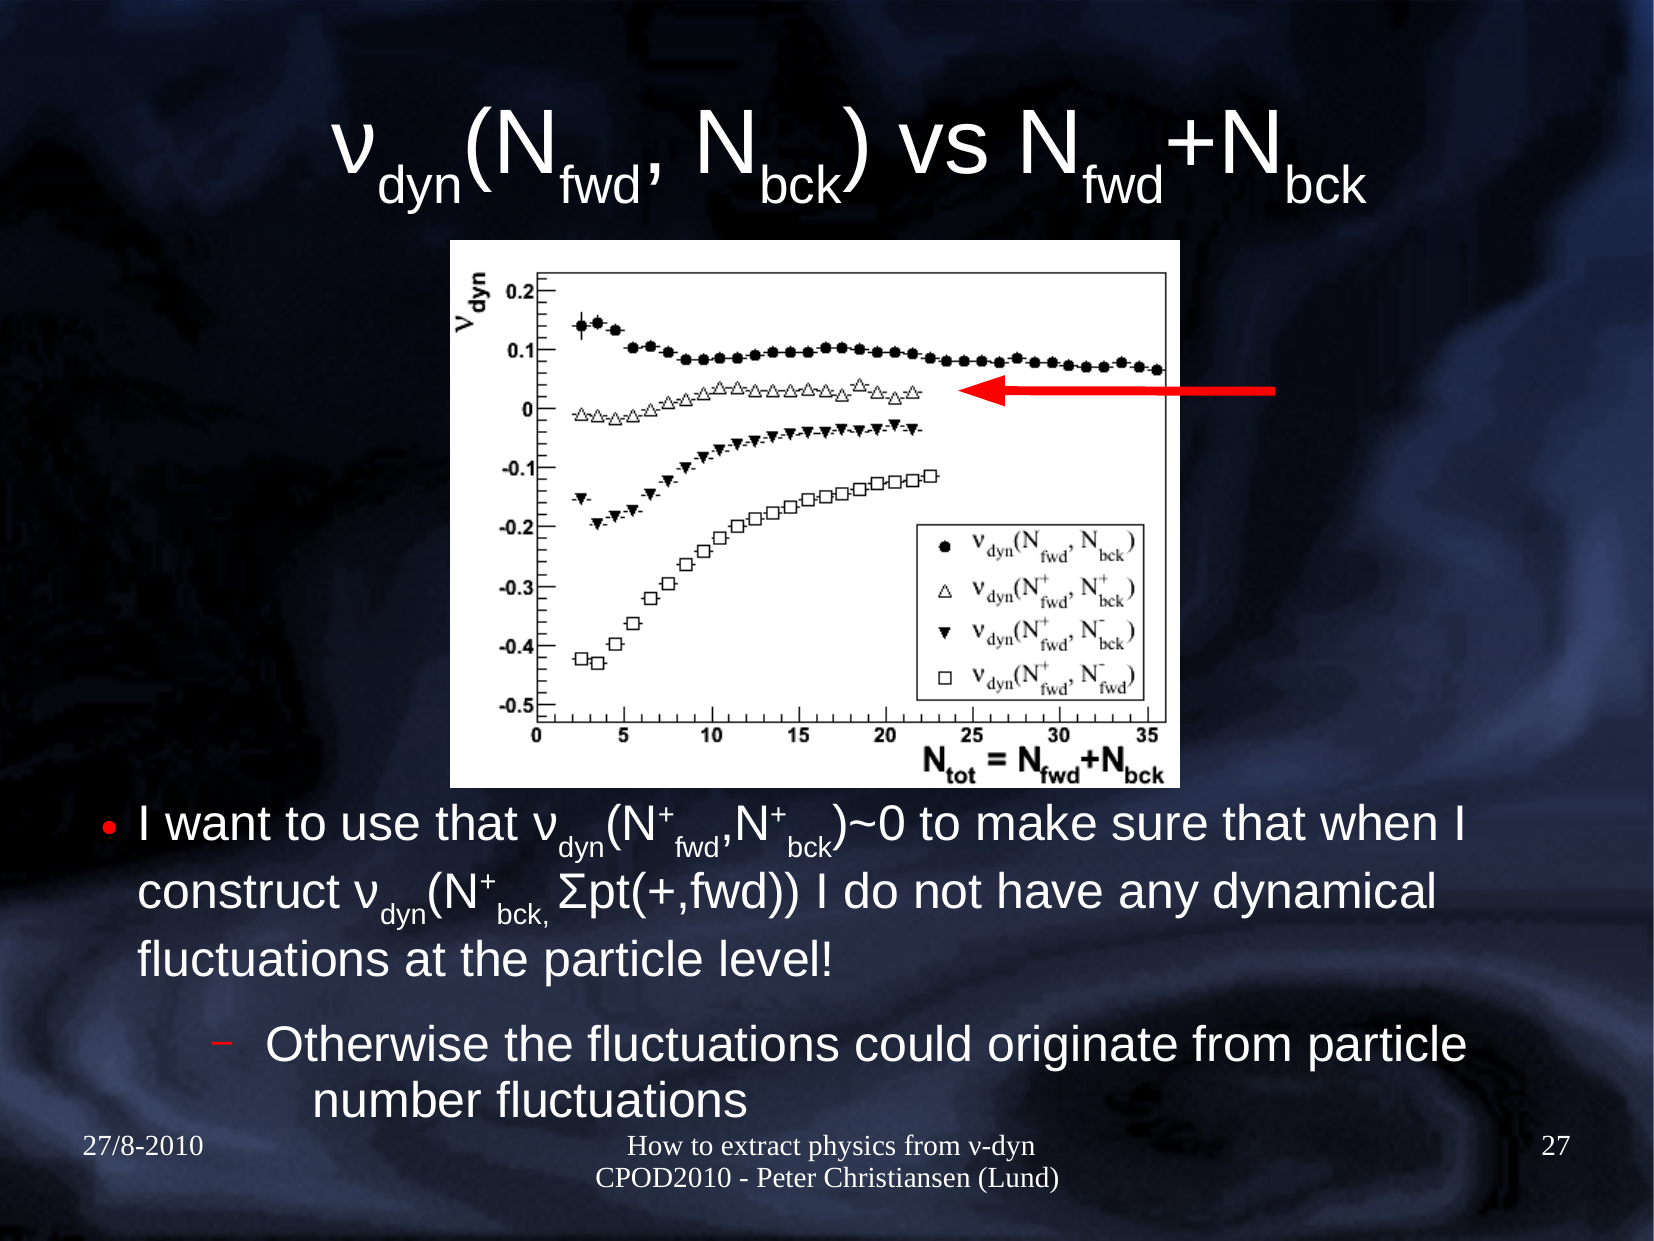

# νdyn(Nfwd, Nbck) vs Nfwd+Nbck
I want to use that νdyn(N+fwd,N+bck)~0 to make sure that when I construct νdyn(N+bck, Σpt(+,fwd)) I do not have any dynamical fluctuations at the particle level!
Otherwise the fluctuations could originate from particle number fluctuations
27/8-2010
27